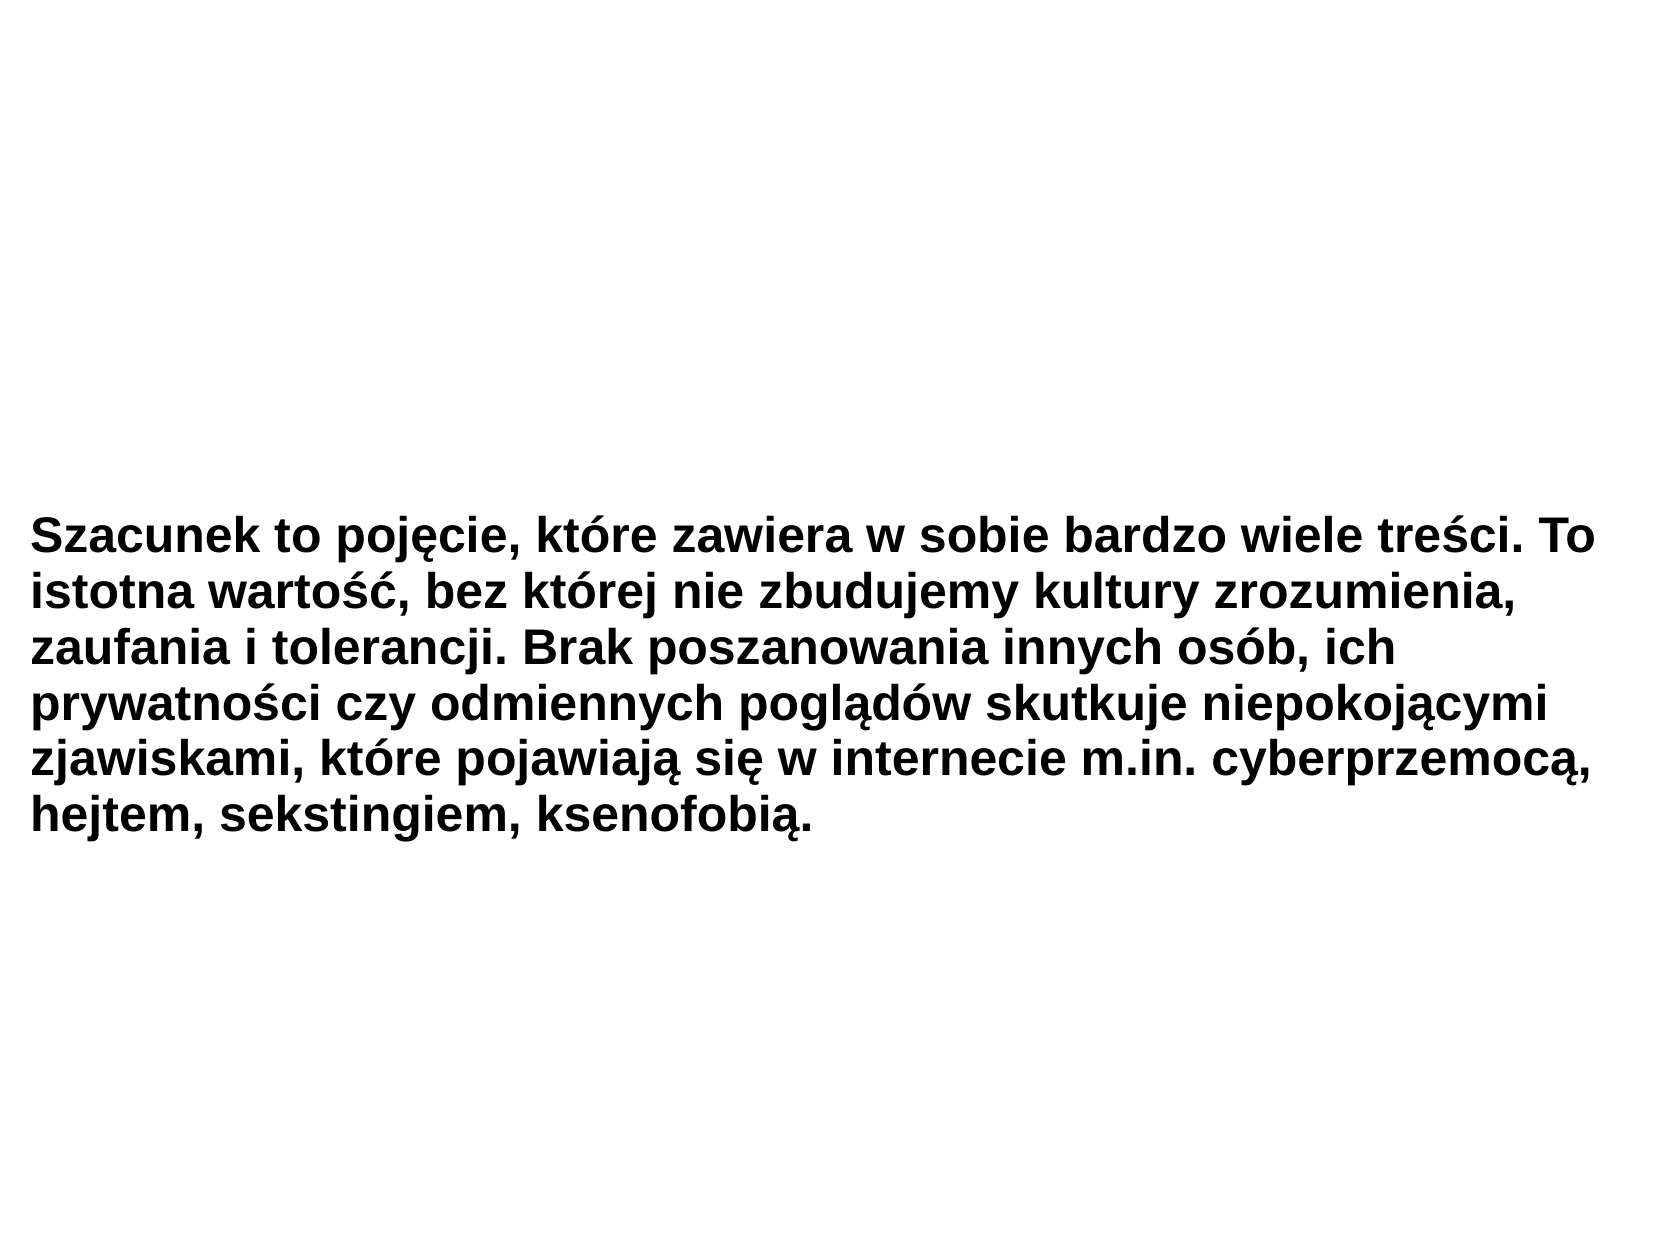

Szacunek to pojęcie, które zawiera w sobie bardzo wiele treści. To istotna wartość, bez której nie zbudujemy kultury zrozumienia, zaufania i tolerancji. Brak poszanowania innych osób, ich prywatności czy odmiennych poglądów skutkuje niepokojącymi zjawiskami, które pojawiają się w internecie m.in. cyberprzemocą, hejtem, sekstingiem, ksenofobią.